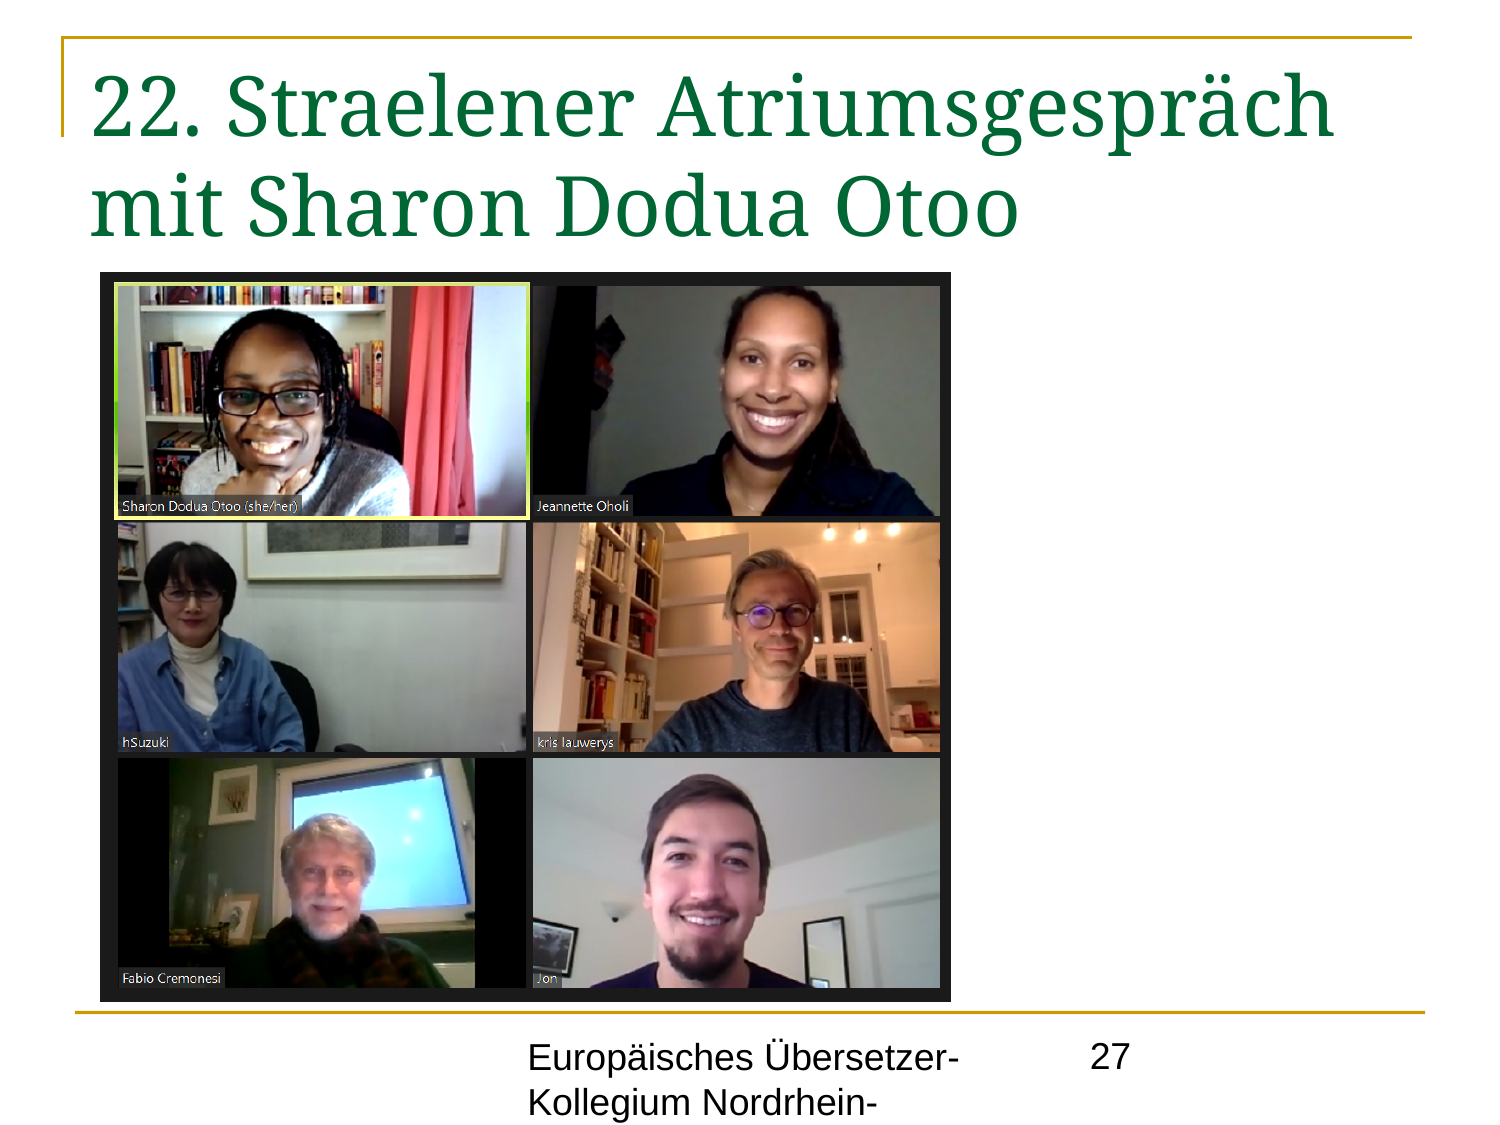

# 22. Straelener Atriumsgespräch mit Sharon Dodua Otoo
Europäisches Übersetzer-Kollegium Nordrhein-Westfalen in Straelen